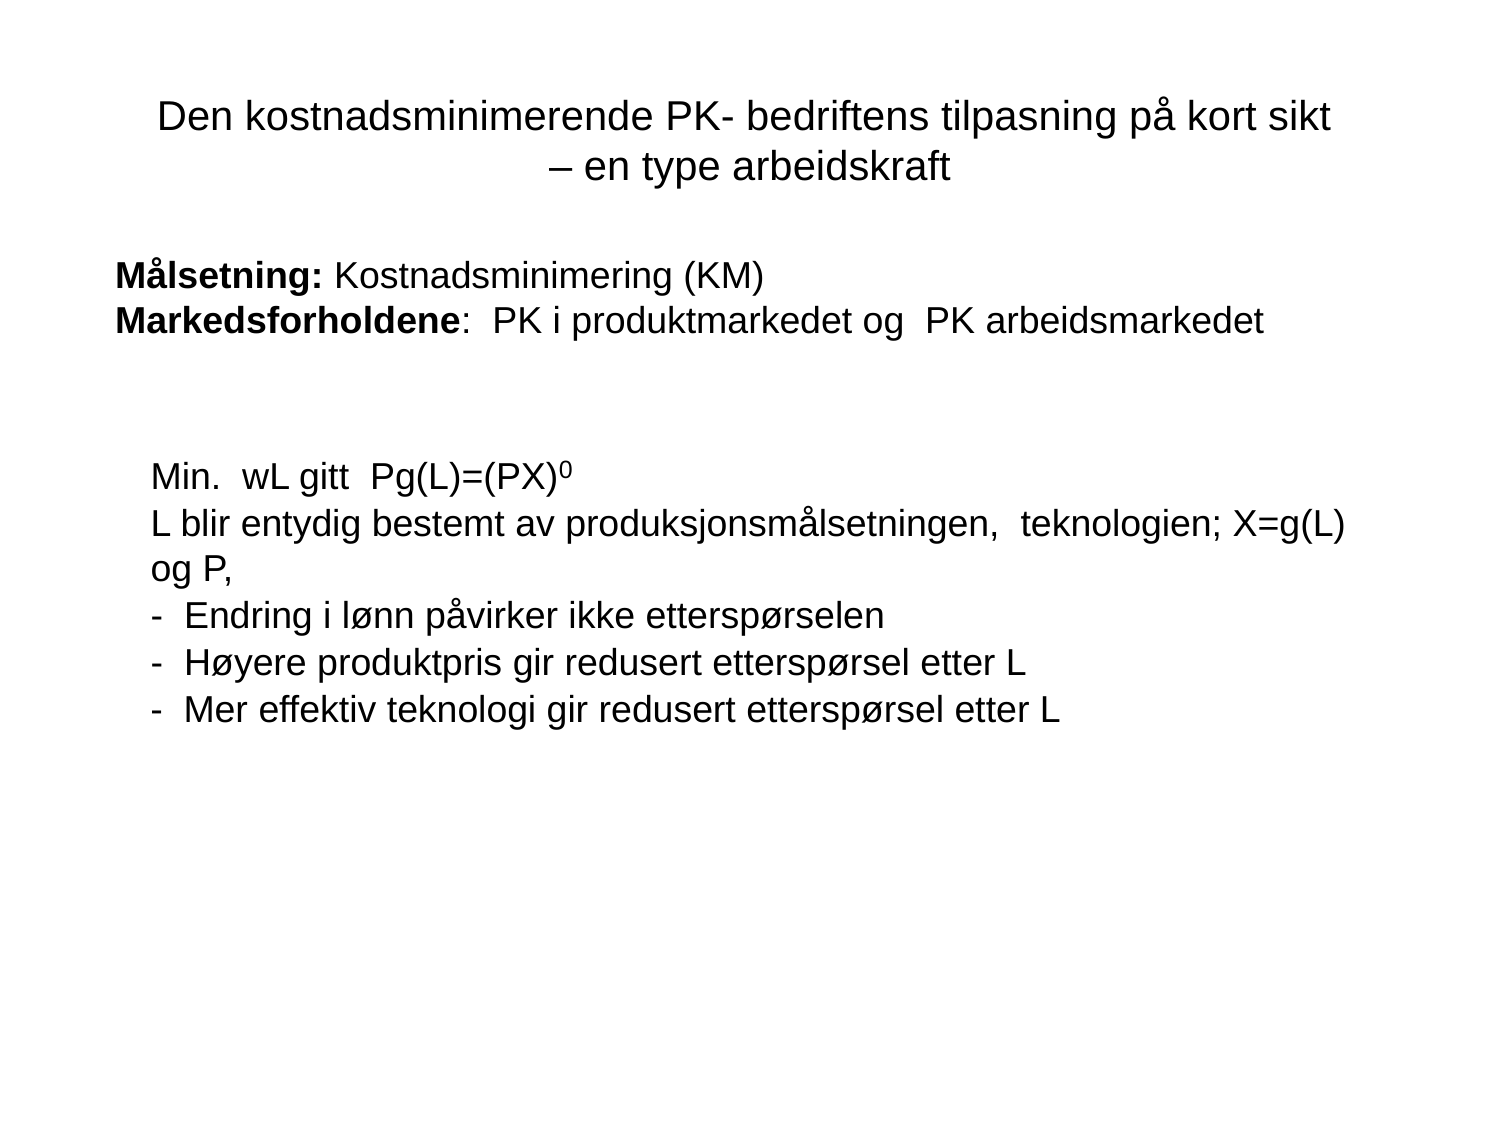

# Den kostnadsminimerende PK- bedriftens tilpasning på kort sikt – en type arbeidskraft
Målsetning: Kostnadsminimering (KM)
Markedsforholdene: PK i produktmarkedet og PK arbeidsmarkedet
Min. wL gitt Pg(L)=(PX)0
L blir entydig bestemt av produksjonsmålsetningen, teknologien; X=g(L) og P,
- Endring i lønn påvirker ikke etterspørselen
- Høyere produktpris gir redusert etterspørsel etter L
 Mer effektiv teknologi gir redusert etterspørsel etter L